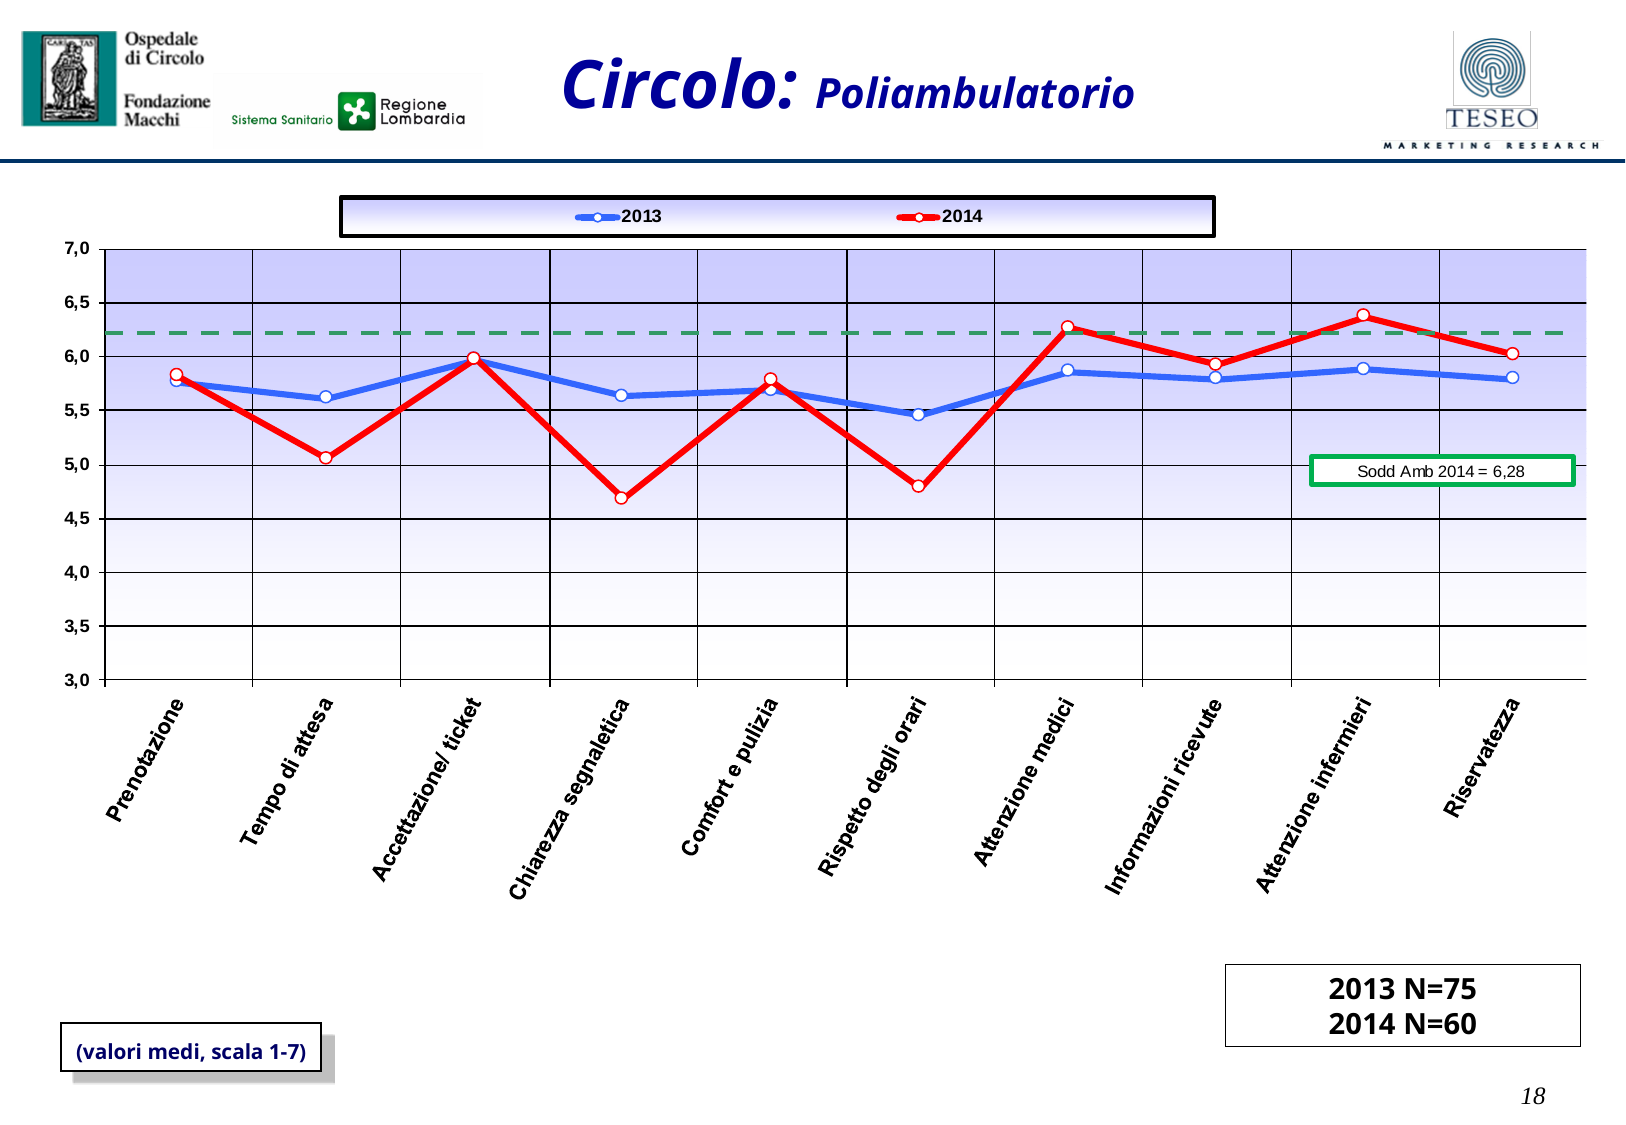

Circolo: Poliambulatorio
2013 N=75
2014 N=60
(valori medi, scala 1-7)